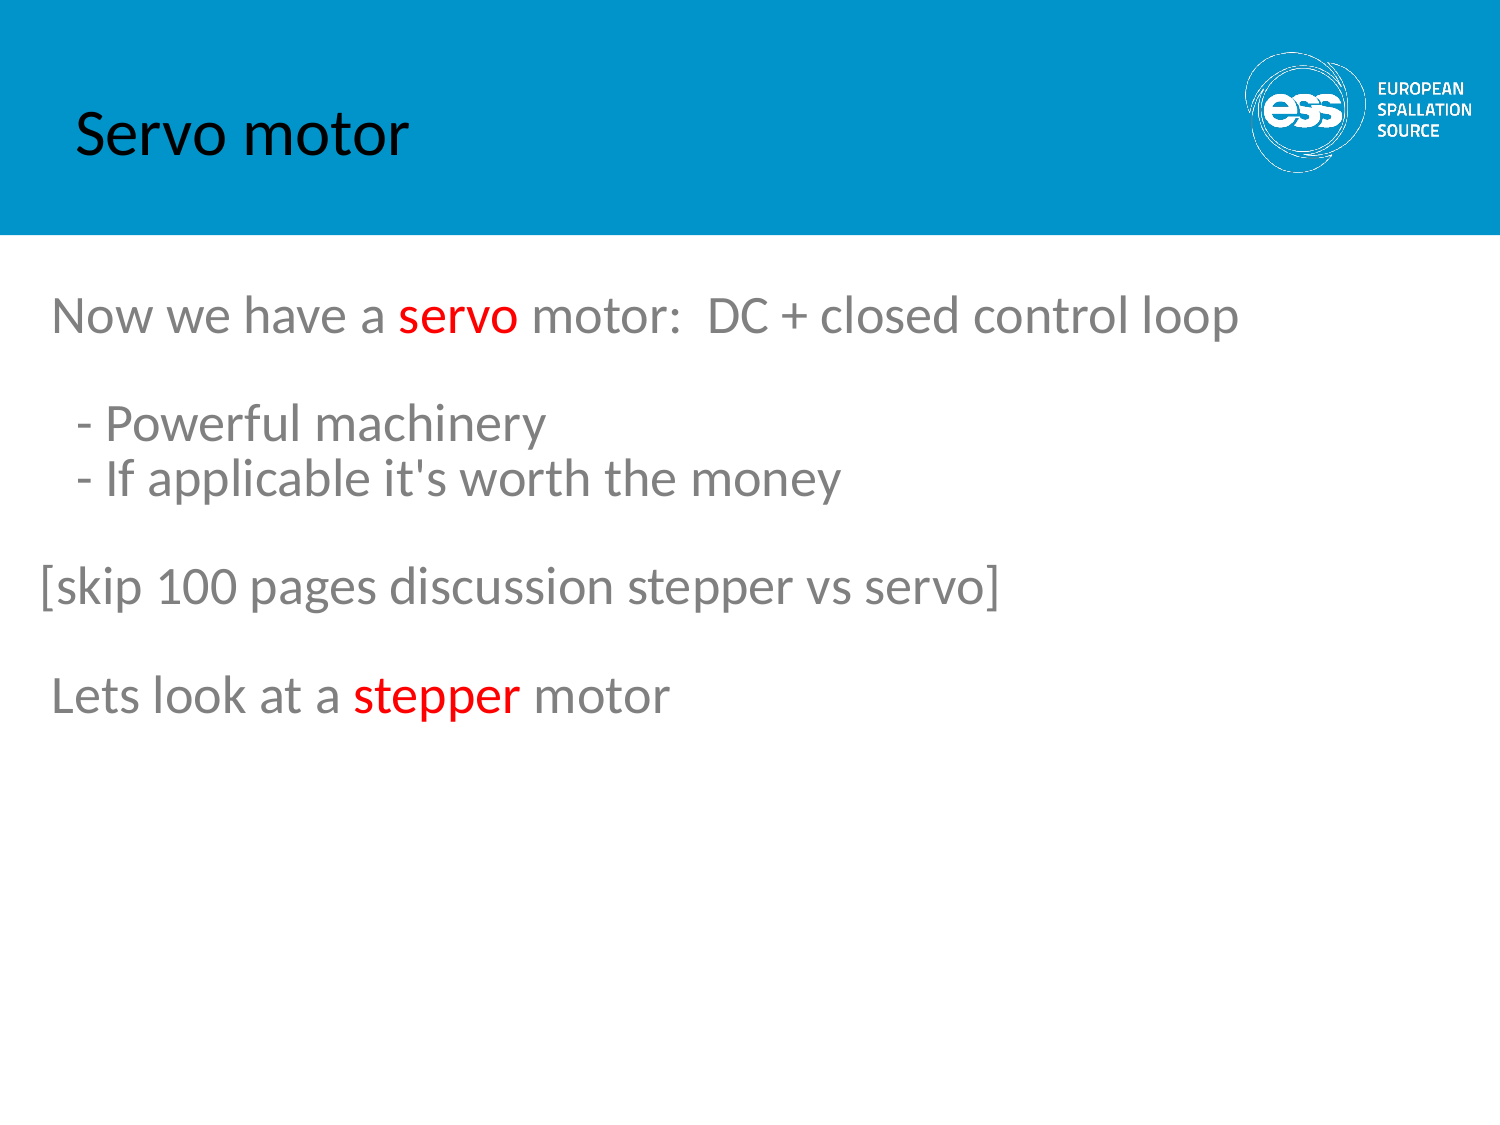

# Servo motor
 Now we have a servo motor: DC + closed control loop
 - Powerful machinery
 - If applicable it's worth the money
[skip 100 pages discussion stepper vs servo]
 Lets look at a stepper motor